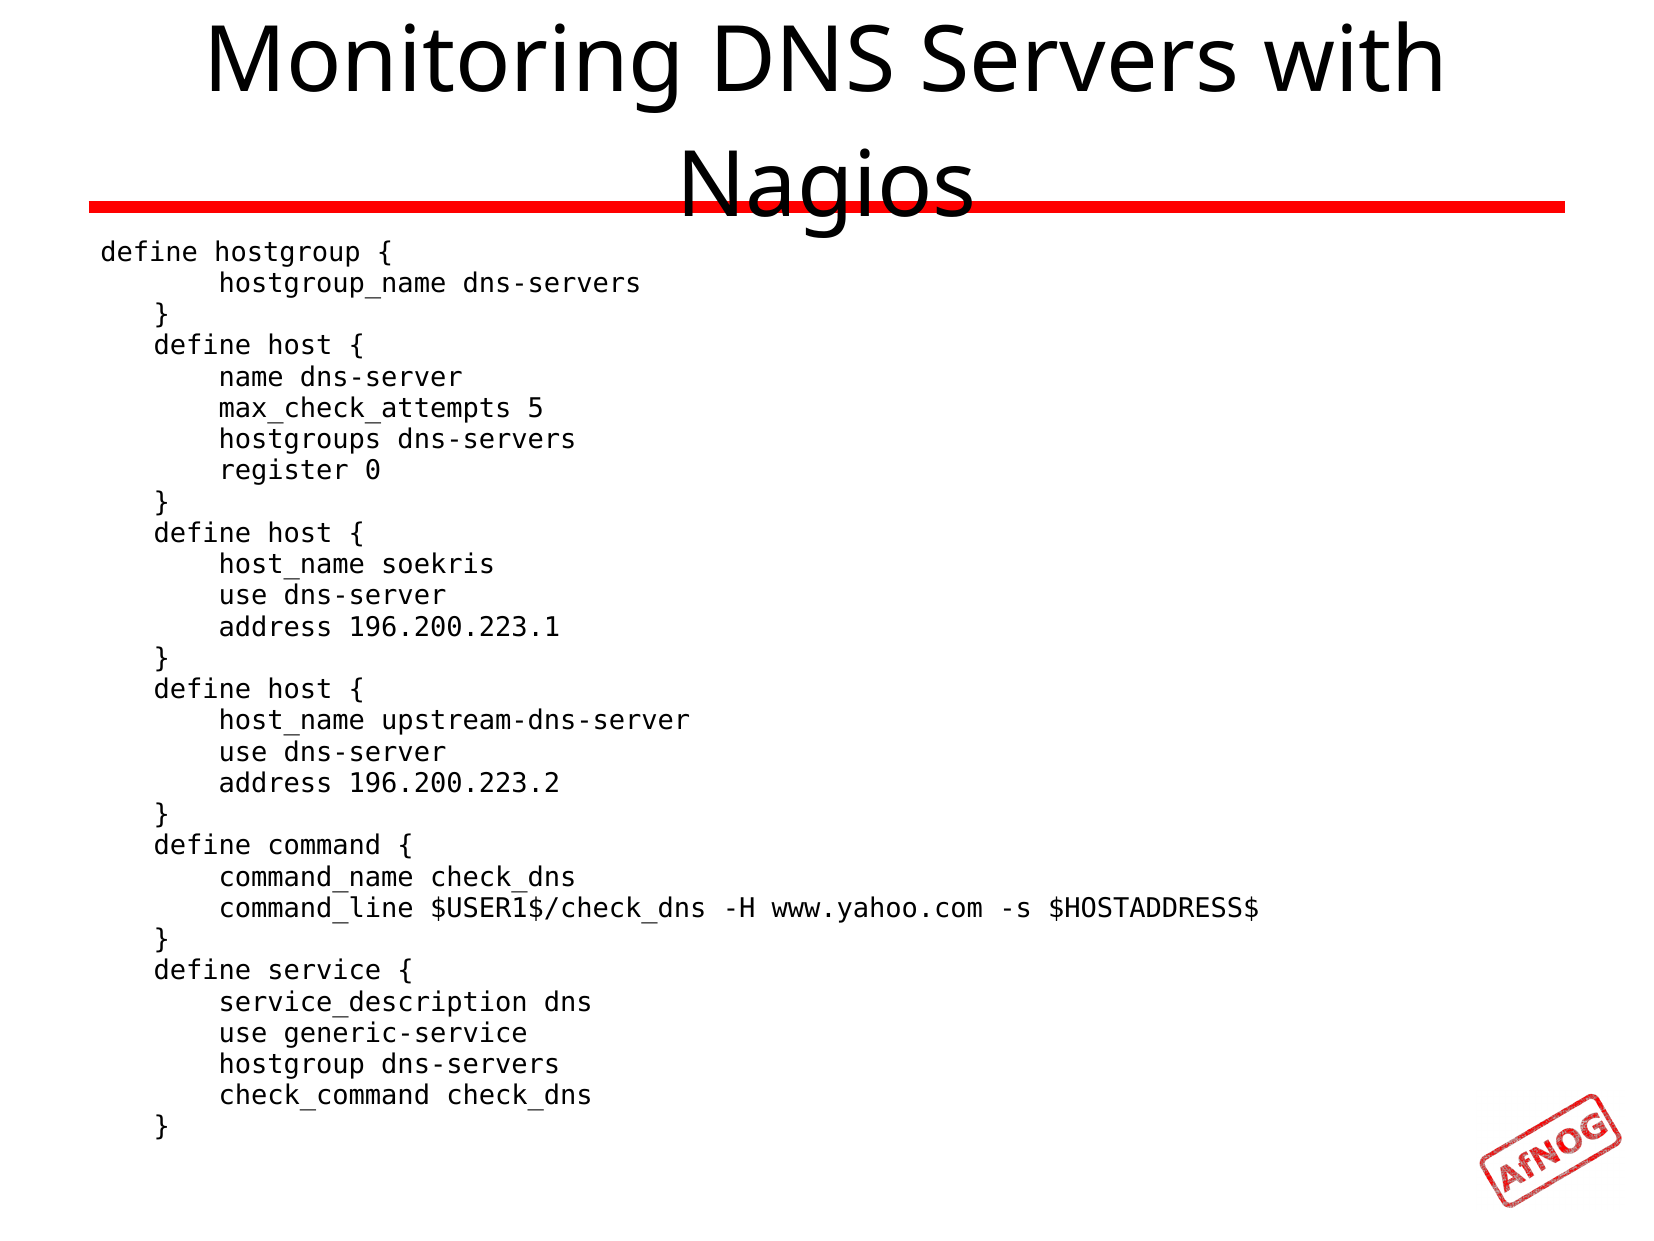

# Monitoring DNS Servers with Nagios
define hostgroup {
 hostgroup_name dns-servers
}
define host {
 name dns-server
 max_check_attempts 5
 hostgroups dns-servers
 register 0
}
define host {
 host_name soekris
 use dns-server
 address 196.200.223.1
}
define host {
 host_name upstream-dns-server
 use dns-server
 address 196.200.223.2
}
define command {
 command_name check_dns
 command_line $USER1$/check_dns -H www.yahoo.com -s $HOSTADDRESS$
}
define service {
 service_description dns
 use generic-service
 hostgroup dns-servers
 check_command check_dns
}